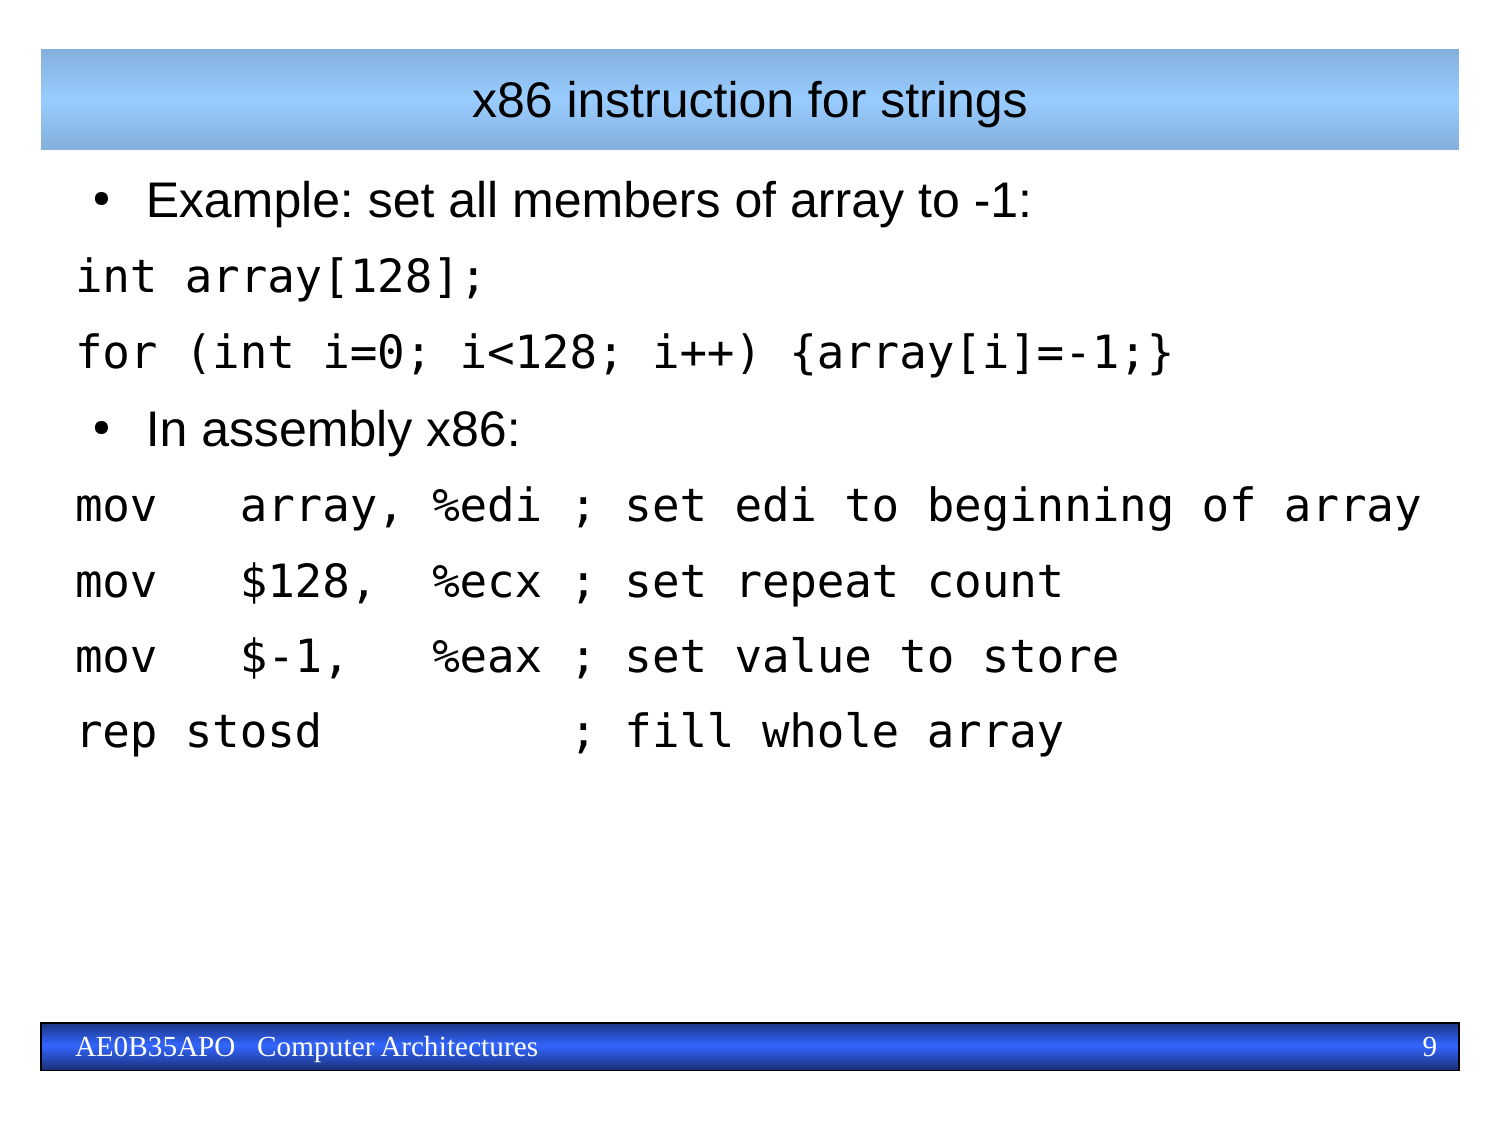

# x86 instruction for strings
Example: set all members of array to -1:
int array[128];
for (int i=0; i<128; i++) {array[i]=-1;}
In assembly x86:
mov array, %edi ; set edi to beginning of array
mov $128, %ecx ; set repeat count
mov $-1, %eax ; set value to store
rep stosd ; fill whole array
AE0B35APO Computer Architectures
9